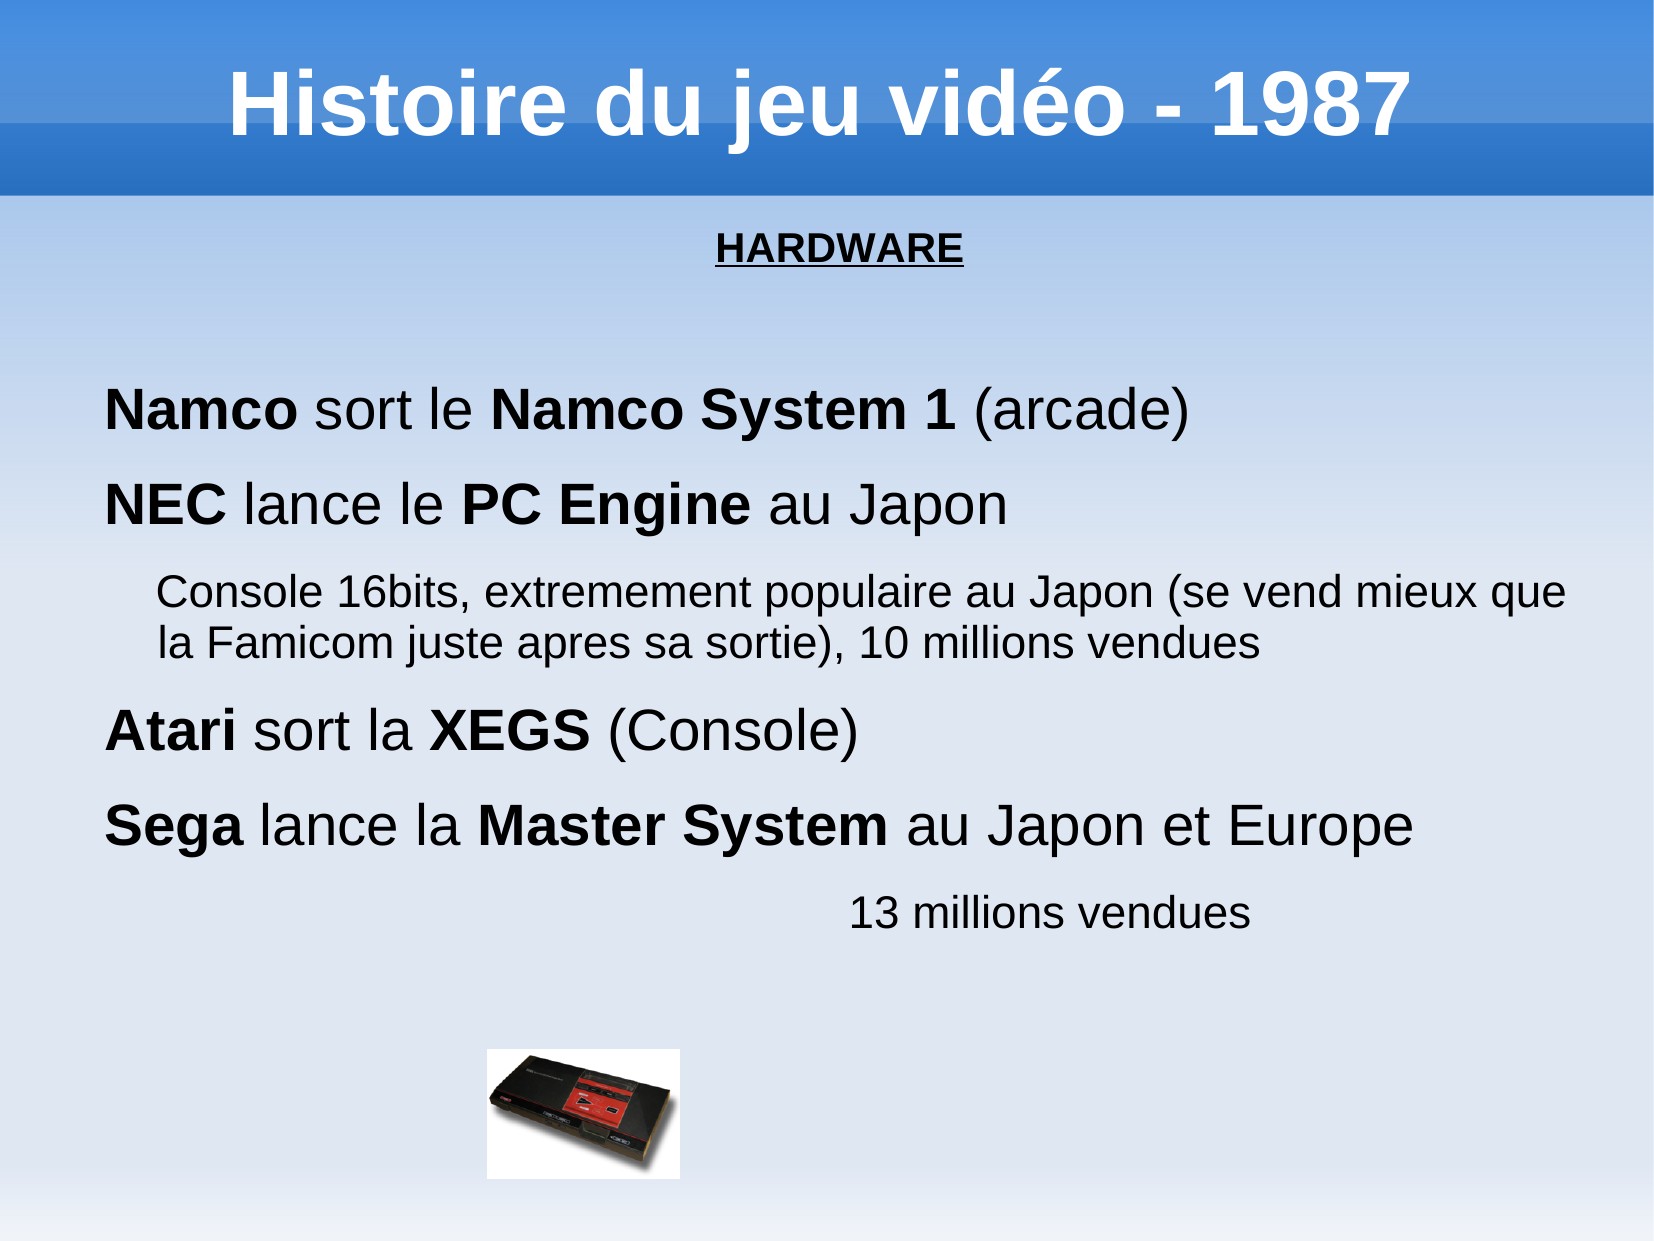

# Histoire du jeu vidéo - 1987
HARDWARE
Namco sort le Namco System 1 (arcade)
NEC lance le PC Engine au Japon
 Console 16bits, extremement populaire au Japon (se vend mieux que la Famicom juste apres sa sortie), 10 millions vendues
Atari sort la XEGS (Console)
Sega lance la Master System au Japon et Europe
 13 millions vendues